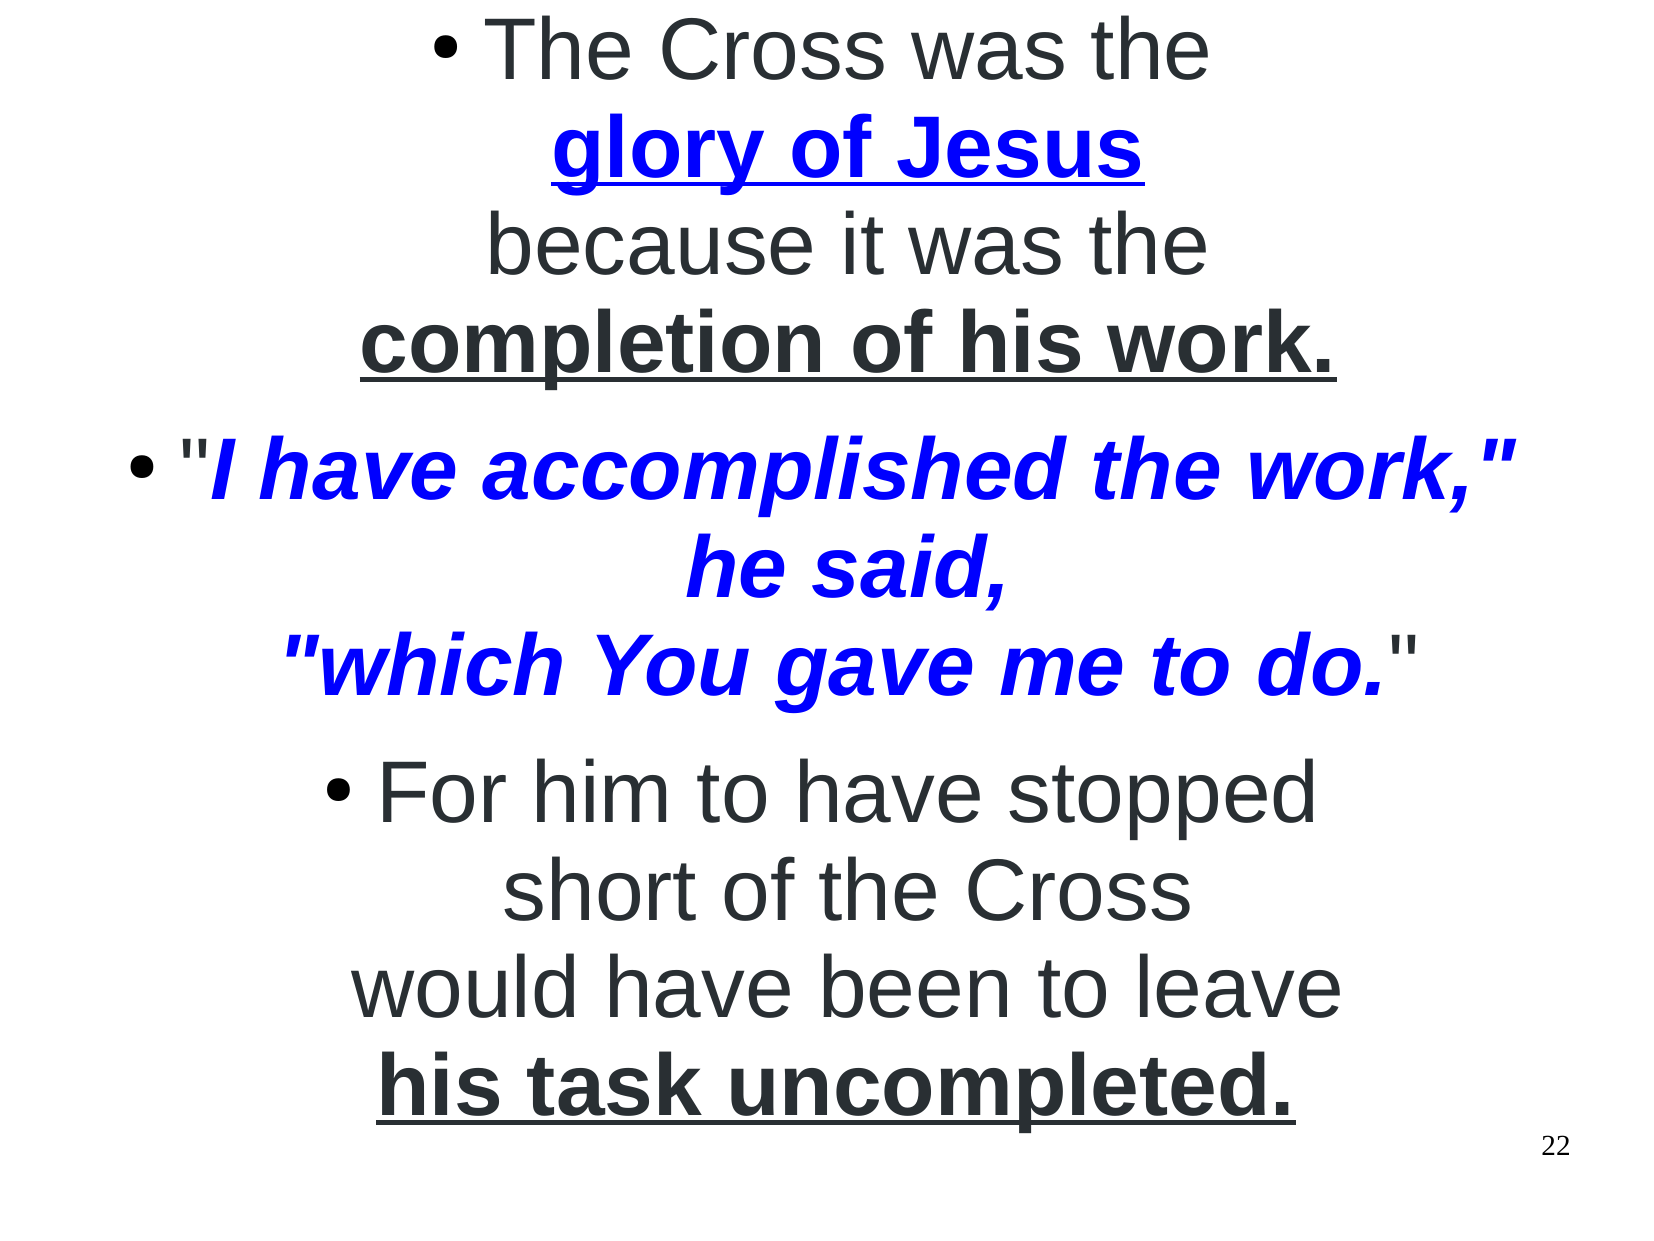

# The Cross was the glory of Jesus because it was the completion of his work.
"I have accomplished the work,"
he said,
"which You gave me to do."
For him to have stopped
short of the Cross
would have been to leave
his task uncompleted.
22